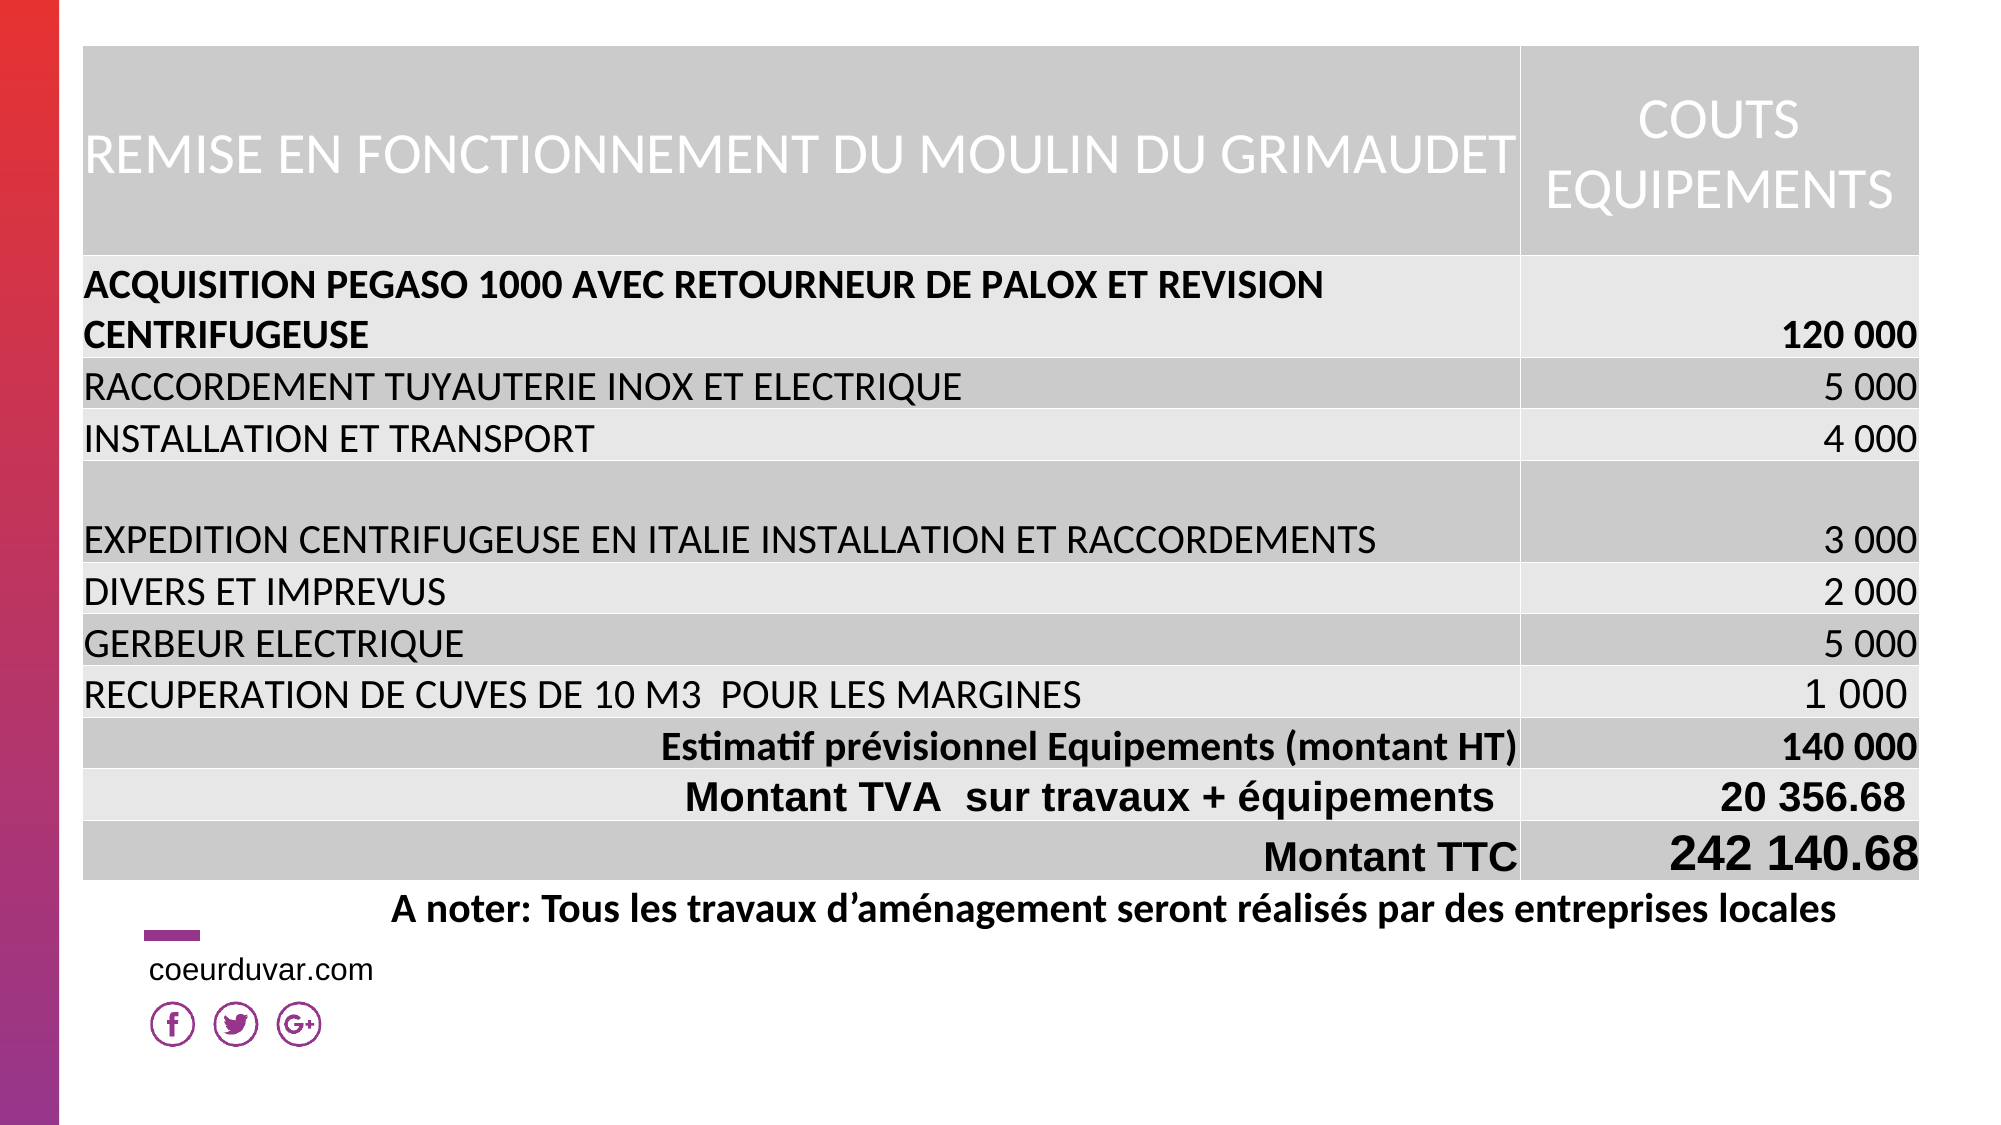

| REMISE EN FONCTIONNEMENT DU MOULIN DU GRIMAUDET | COUTS EQUIPEMENTS |
| --- | --- |
| ACQUISITION PEGASO 1000 AVEC RETOURNEUR DE PALOX ET REVISION CENTRIFUGEUSE | 120 000 |
| RACCORDEMENT TUYAUTERIE INOX ET ELECTRIQUE | 5 000 |
| INSTALLATION ET TRANSPORT | 4 000 |
| EXPEDITION CENTRIFUGEUSE EN ITALIE INSTALLATION ET RACCORDEMENTS | 3 000 |
| DIVERS ET IMPREVUS | 2 000 |
| GERBEUR ELECTRIQUE | 5 000 |
| RECUPERATION DE CUVES DE 10 M3 POUR LES MARGINES | 1 000 |
| Estimatif prévisionnel Equipements (montant HT) | 140 000 |
| Montant TVA sur travaux + équipements | 20 356.68 |
| Montant TTC | 242 140.68 |
# A noter: Tous les travaux d’aménagement seront réalisés par des entreprises locales